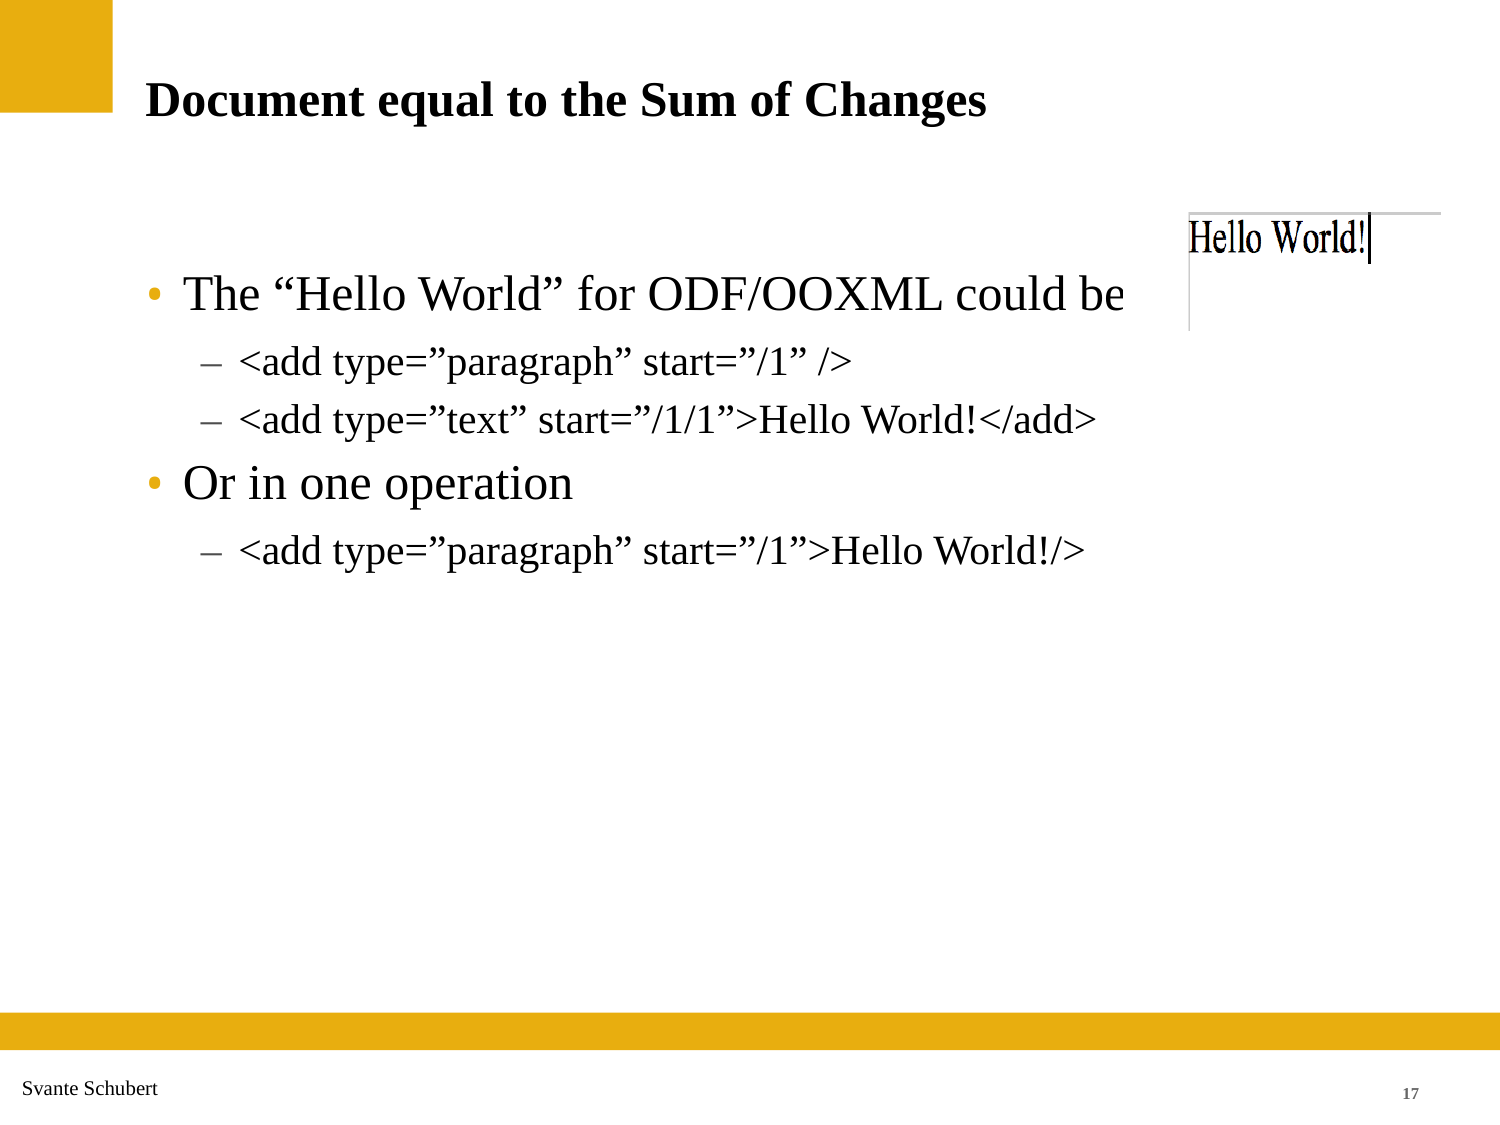

# Document equal to the Sum of Changes
The “Hello World” for ODF/OOXML could be
<add type=”paragraph” start=”/1” />
<add type=”text” start=”/1/1”>Hello World!</add>
Or in one operation
<add type=”paragraph” start=”/1”>Hello World!/>
Svante Schubert